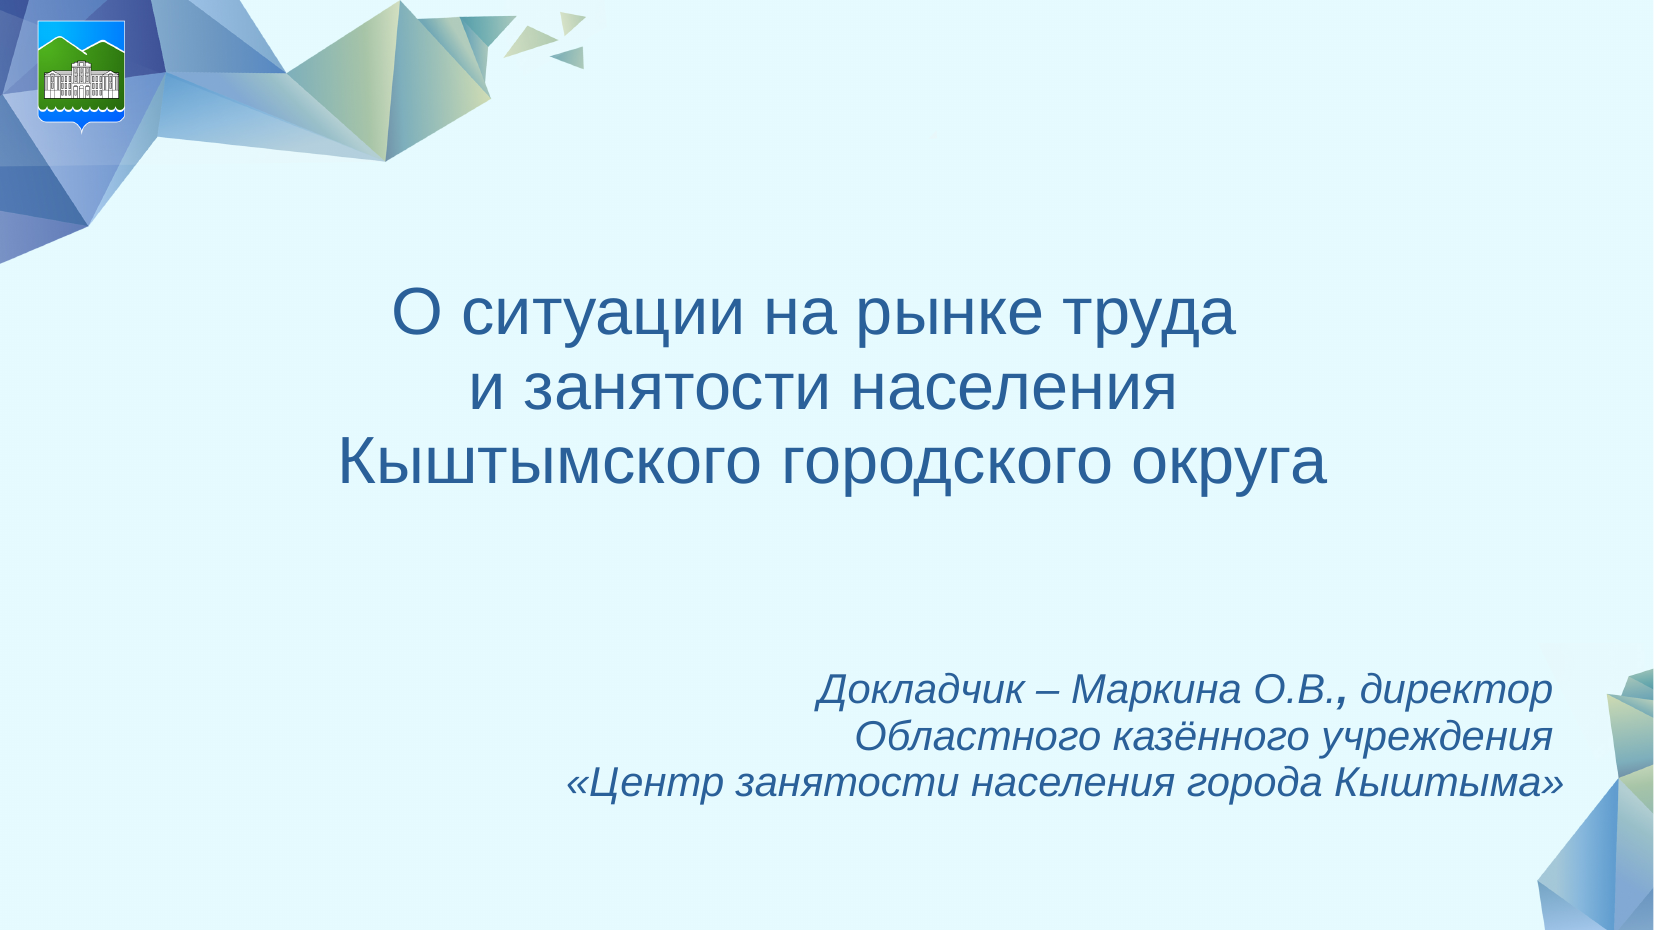

# О ситуации на рынке труда
и занятости населения
 Кыштымского городского округа
Докладчик – Маркина О.В., директор
Областного казённого учреждения
«Центр занятости населения города Кыштыма»